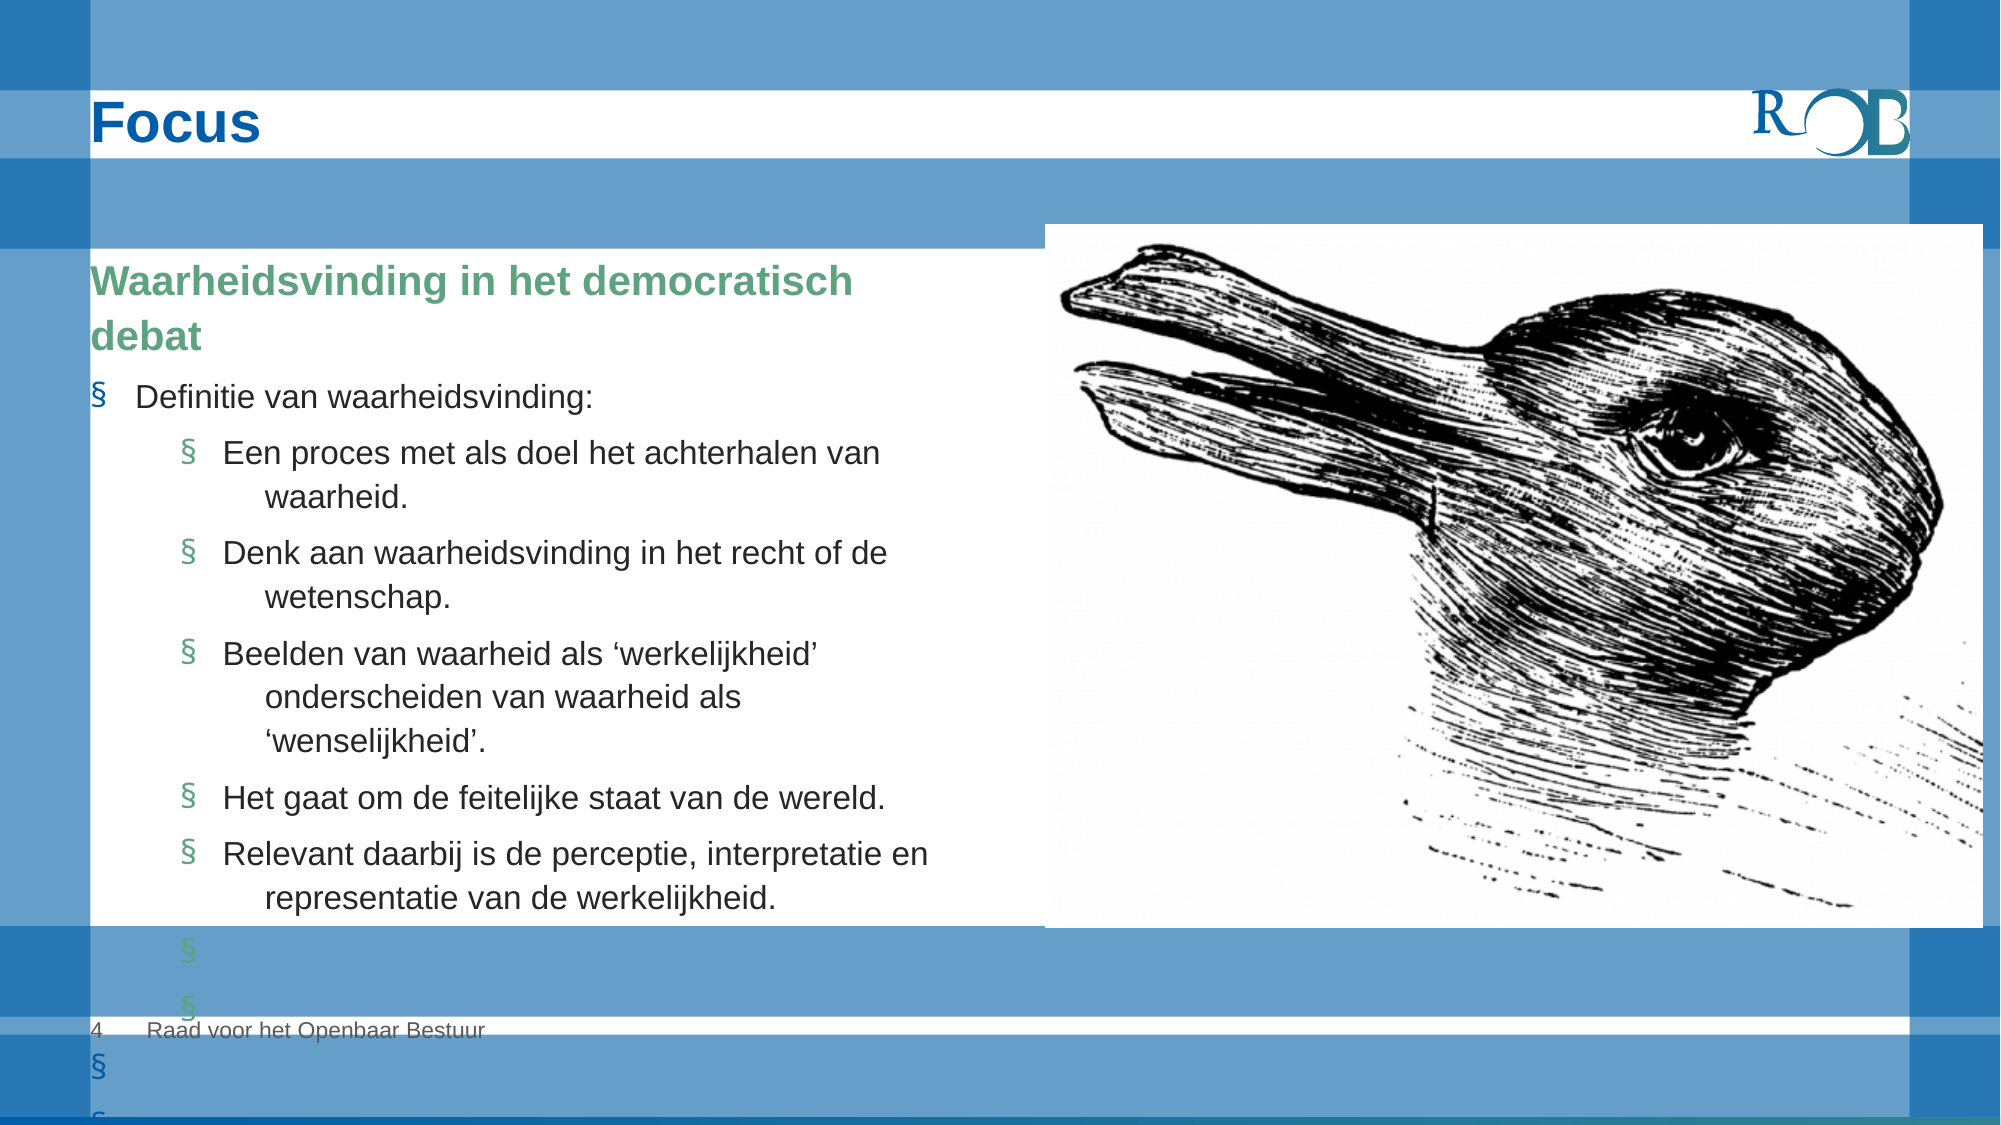

# Focus
Waarheidsvinding in het democratisch debat
Definitie van waarheidsvinding:
Een proces met als doel het achterhalen van waarheid.
Denk aan waarheidsvinding in het recht of de wetenschap.
Beelden van waarheid als ‘werkelijkheid’ onderscheiden van waarheid als ‘wenselijkheid’.
Het gaat om de feitelijke staat van de wereld.
Relevant daarbij is de perceptie, interpretatie en representatie van de werkelijkheid.
Raad voor het Openbaar Bestuur